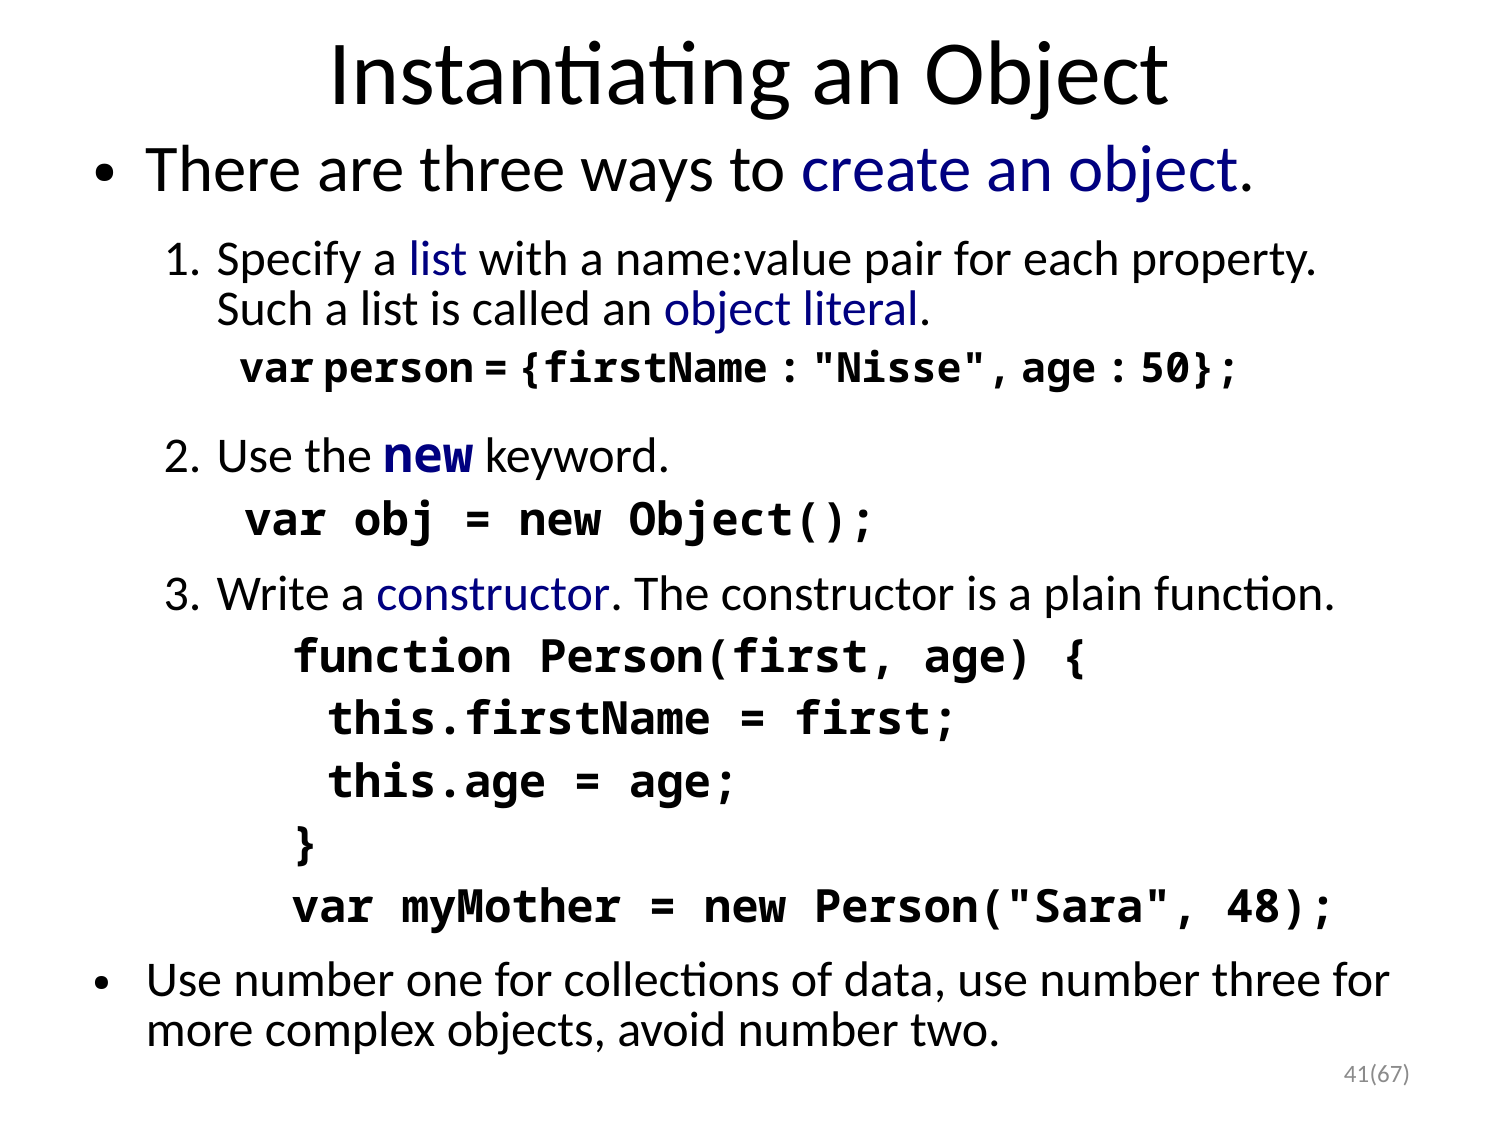

# Instantiating an Object
There are three ways to create an object.
Specify a list with a name:value pair for each property. Such a list is called an object literal.
 var person = {firstName : "Nisse", age : 50};
Use the new keyword.
 var obj = new Object();
Write a constructor. The constructor is a plain function.
 	function Person(first, age) {
 this.firstName = first;
 this.age = age;
 	}
	var myMother = new Person("Sara", 48);
Use number one for collections of data, use number three for more complex objects, avoid number two.
41